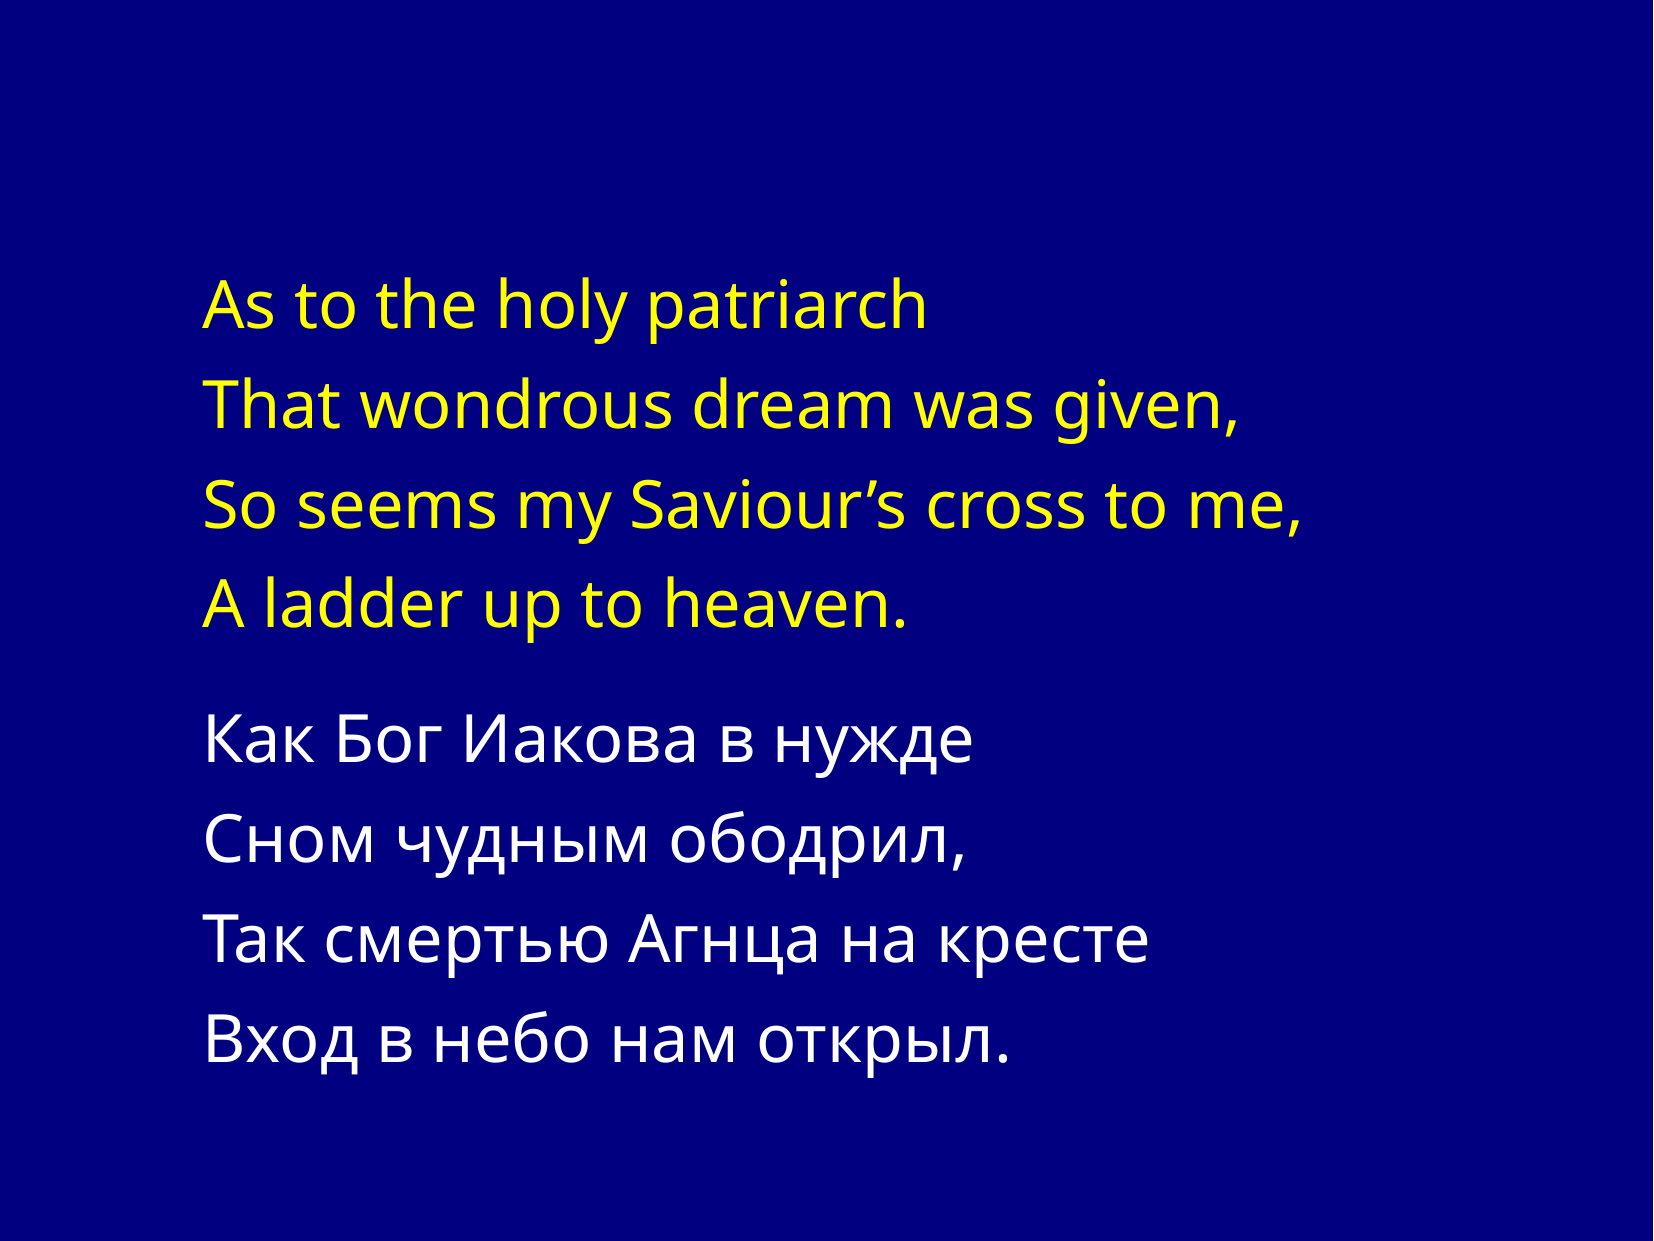

As to the holy patriarch
	That wondrous dream was given,
	So seems my Saviour’s cross to me,
	A ladder up to heaven.
	Как Бог Иакова в нужде
	Сном чудным ободрил,
	Так смертью Агнца на кресте
	Вход в небо нам открыл.